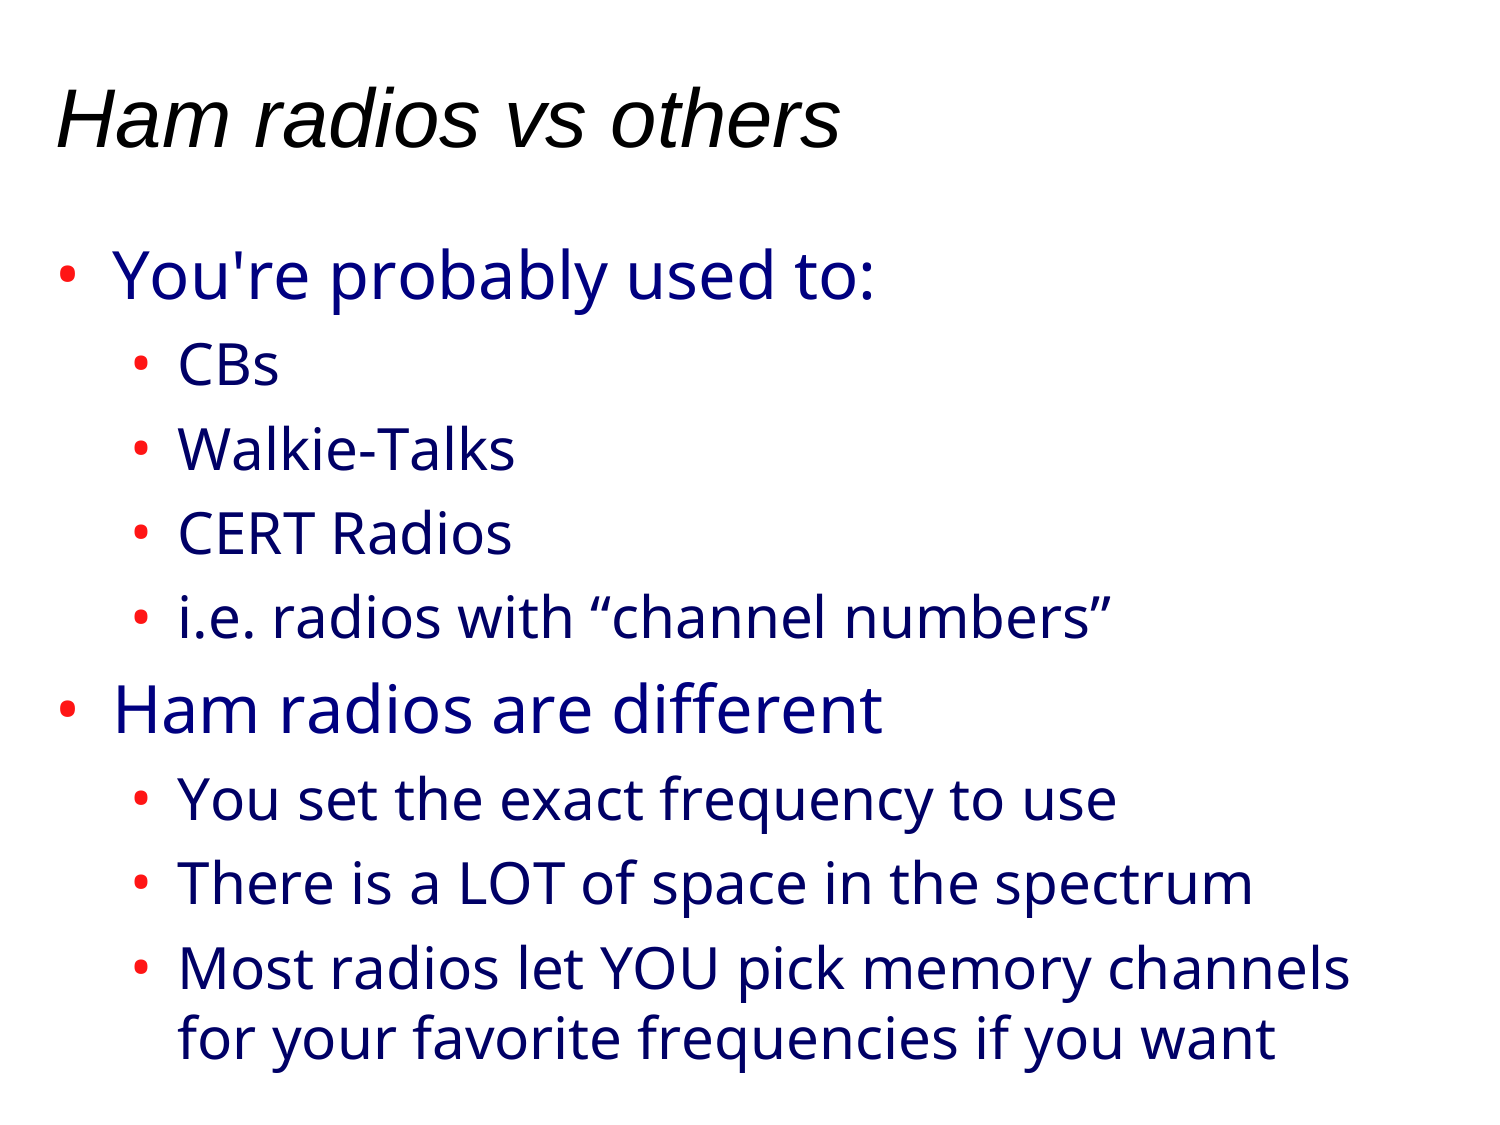

# Ham radios vs others
You're probably used to:
CBs
Walkie-Talks
CERT Radios
i.e. radios with “channel numbers”
Ham radios are different
You set the exact frequency to use
There is a LOT of space in the spectrum
Most radios let YOU pick memory channels for your favorite frequencies if you want